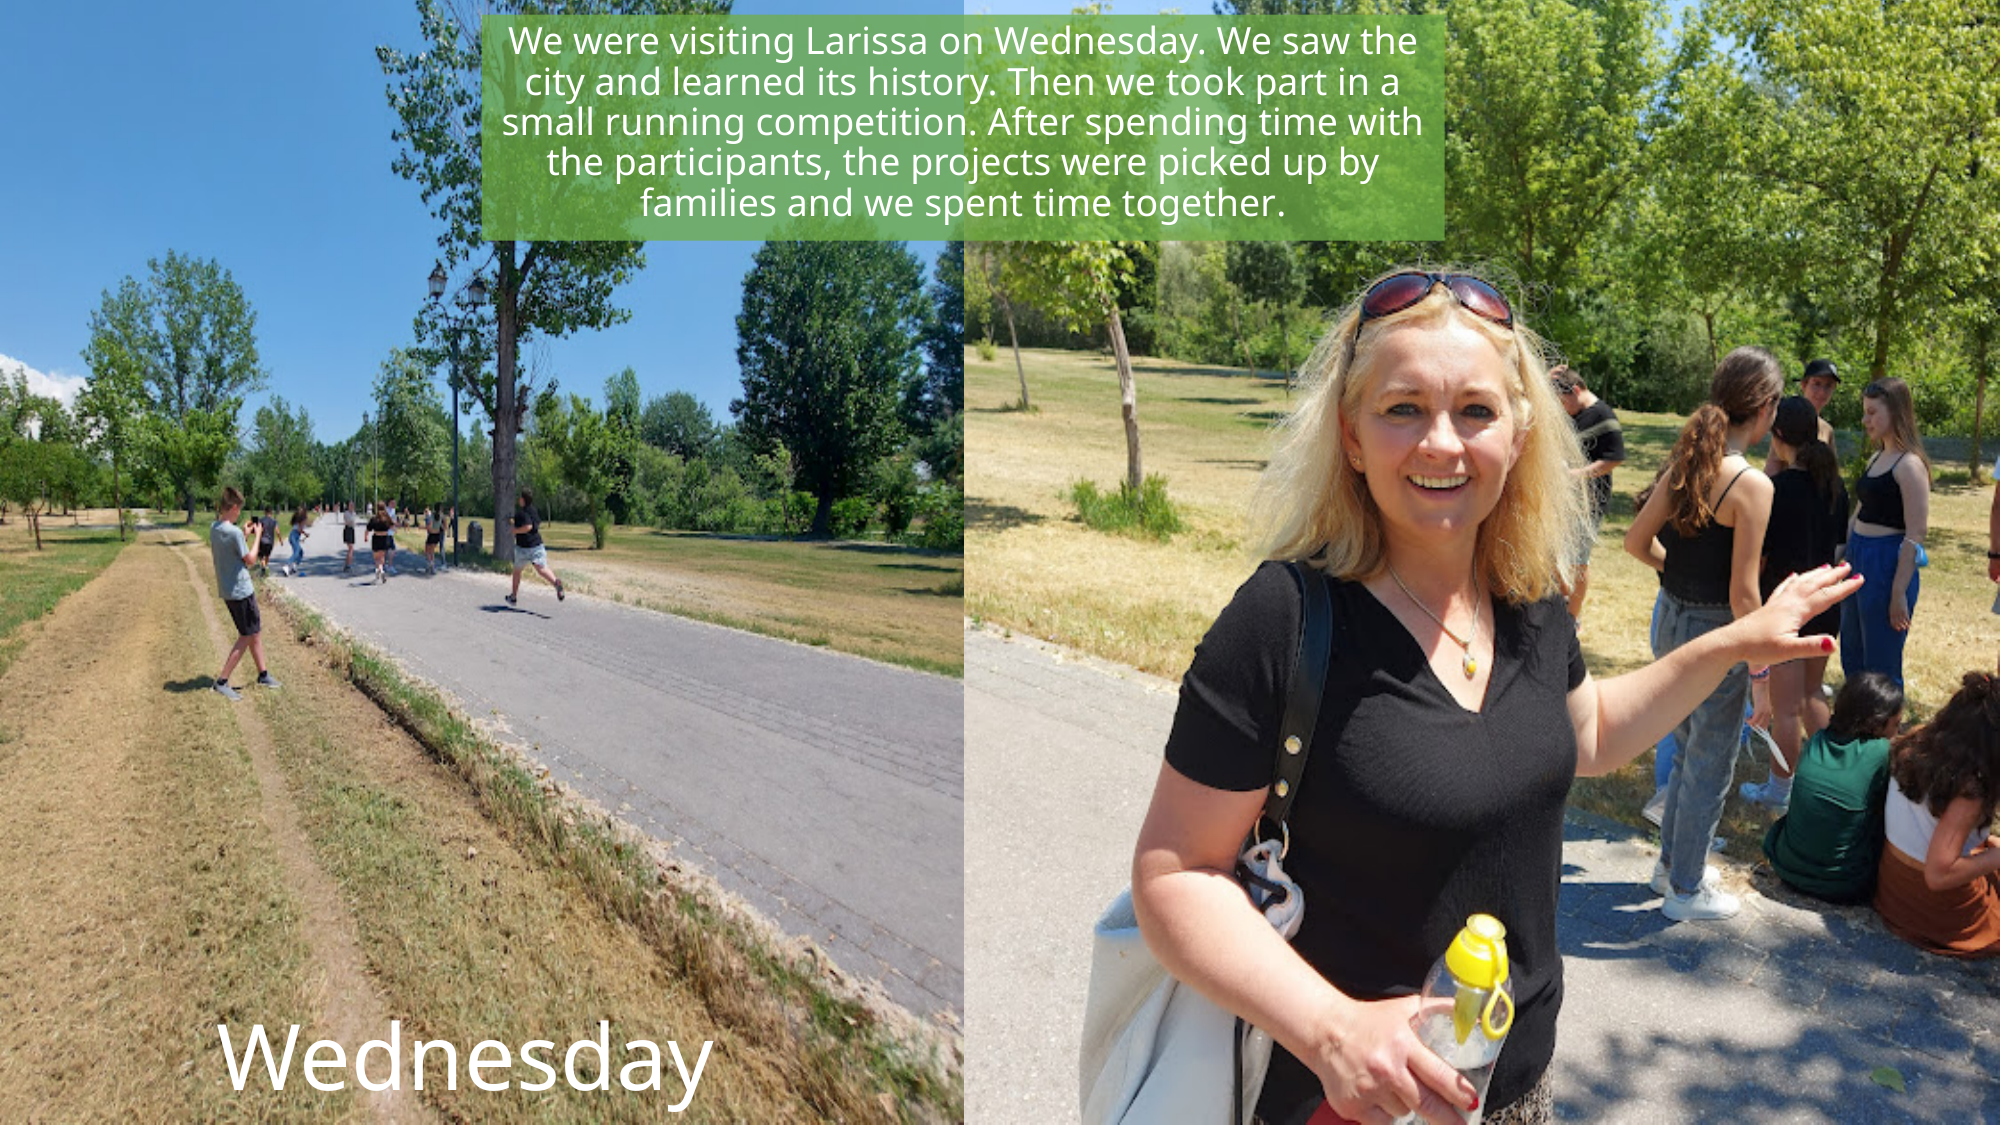

We were visiting Larissa on Wednesday. We saw the city and learned its history. Then we took part in a small running competition. After spending time with the participants, the projects were picked up by families and we spent time together.
# Wednesday